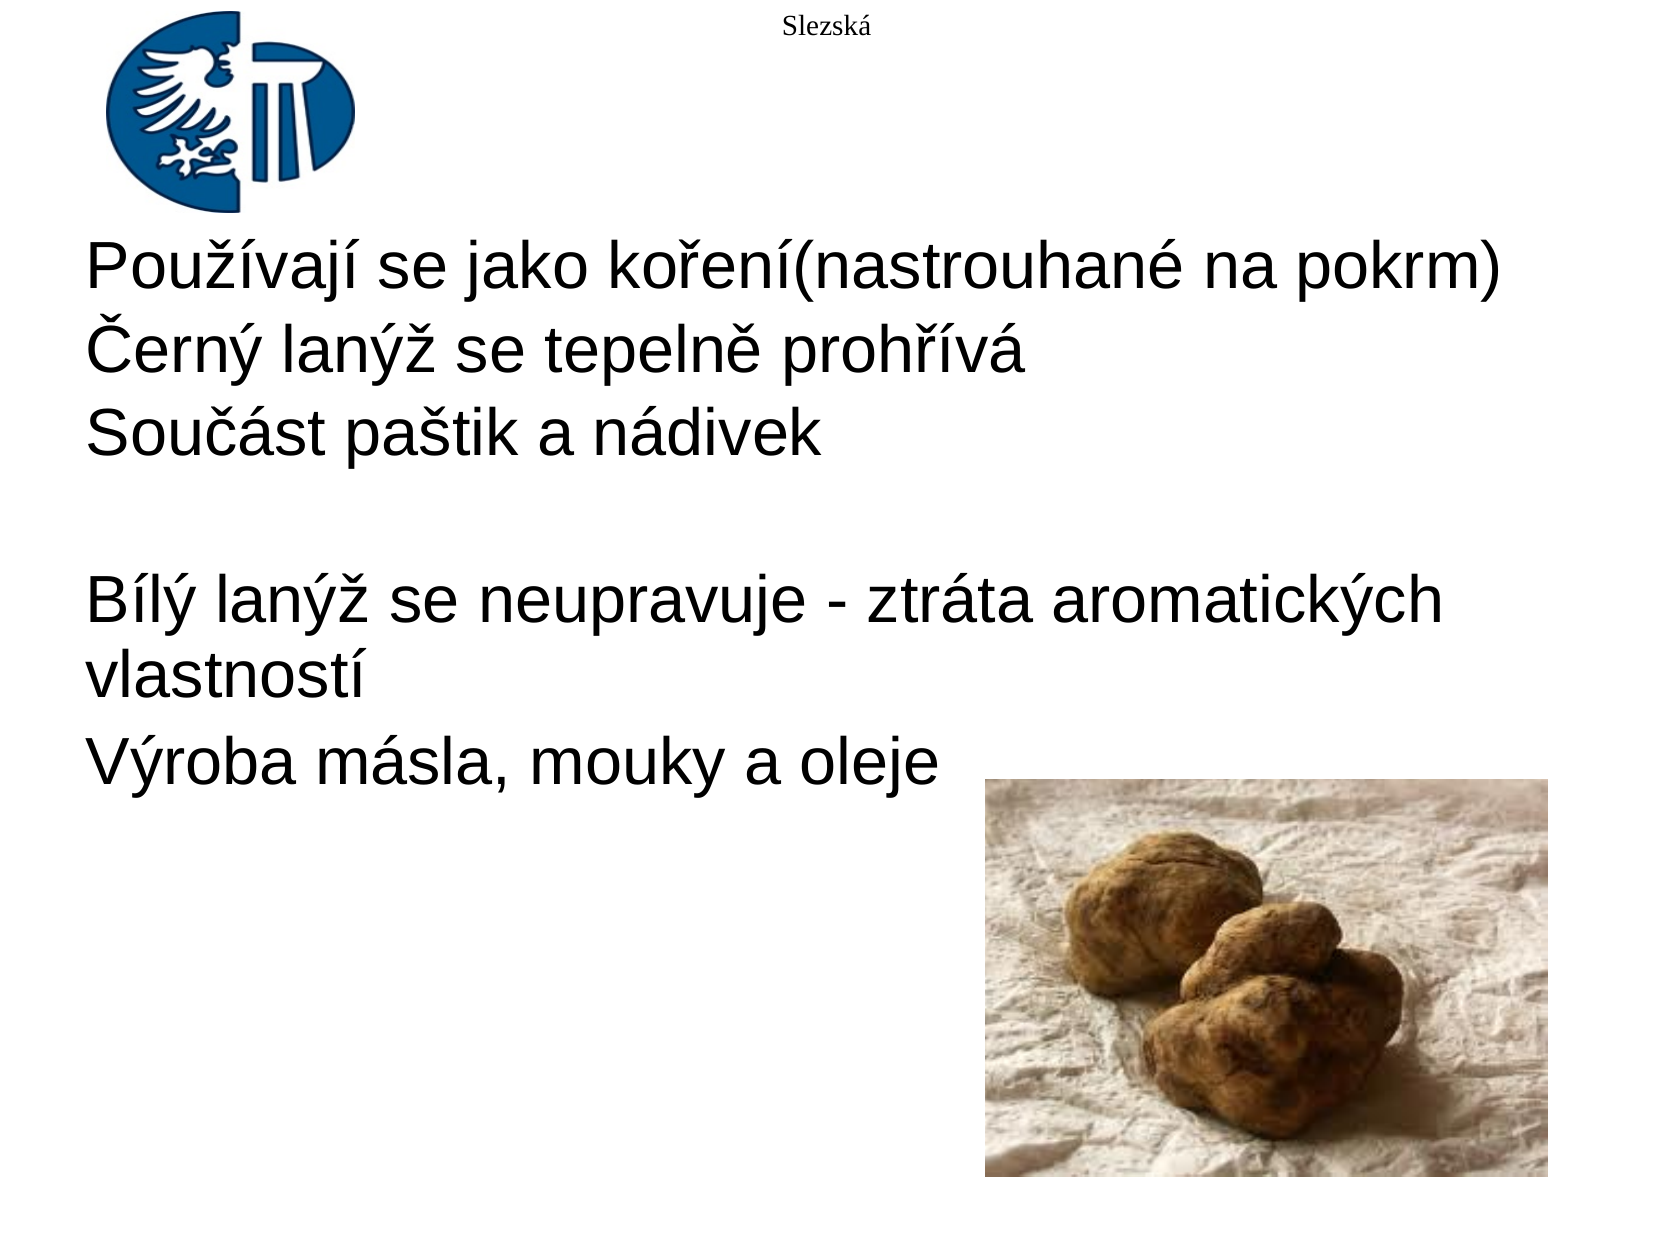

ahoj
Používají se jako koření(nastrouhané na pokrm)
Černý lanýž se tepelně prohřívá
Součást paštik a nádivek
Bílý lanýž se neupravuje - ztráta aromatických vlastností
Výroba másla, mouky a oleje